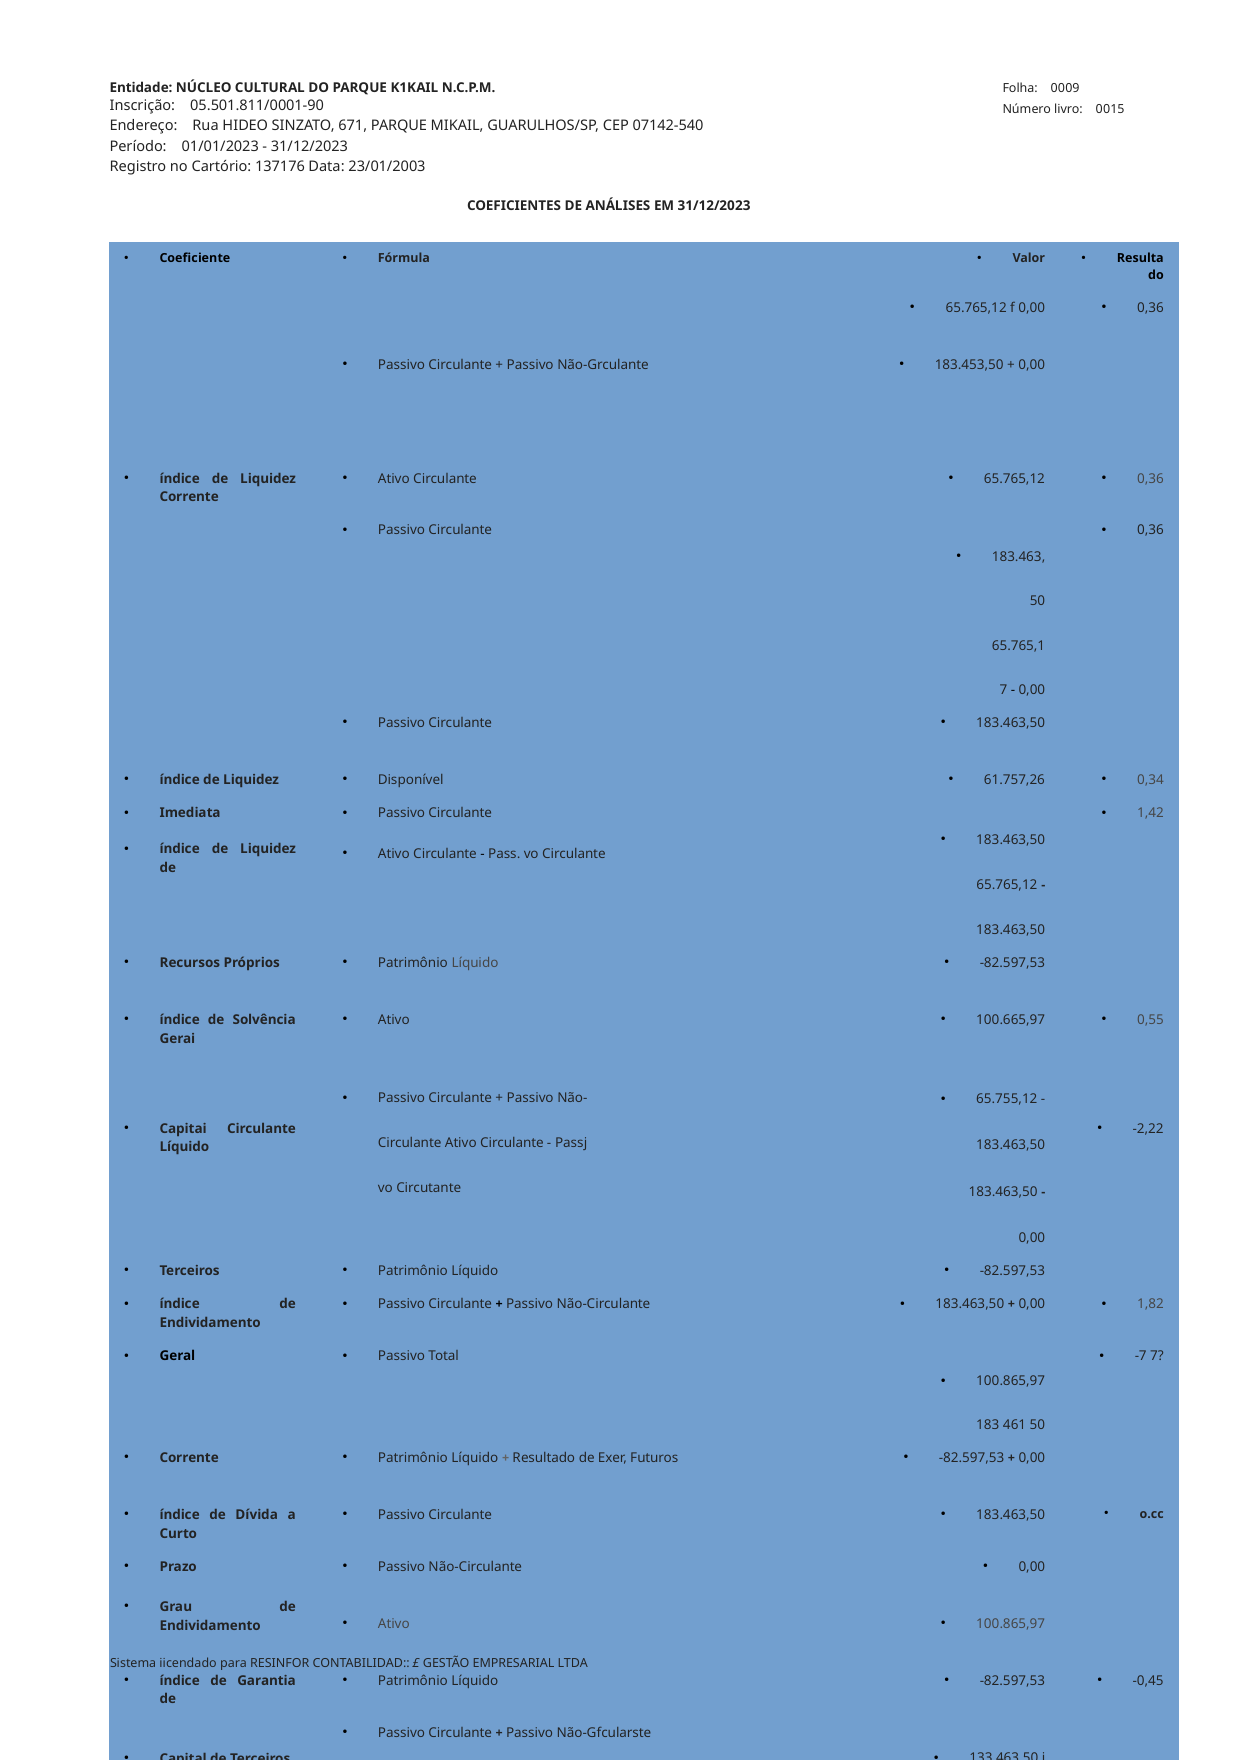

Folha: 0009
Número livro: 0015
Entidade: NÚCLEO CULTURAL DO PARQUE K1KAIL N.C.P.M.
Inscrição: 05.501.811/0001-90
Endereço: Rua HIDEO SINZATO, 671, PARQUE MIKAIL, GUARULHOS/SP, CEP 07142-540
Período: 01/01/2023 - 31/12/2023
Registro no Cartório: 137176 Data: 23/01/2003
COEFICIENTES DE ANÁLISES EM 31/12/2023
| Coeficiente | Fórmula | Valor | Resultado |
| --- | --- | --- | --- |
| | | 65.765,12 f 0,00 | 0,36 |
| | Passivo Circulante + Passivo Não-Grculante | 183.453,50 + 0,00 | |
| | | | |
| índice de Liquidez Corrente | Ativo Circulante | 65.765,12 | 0,36 |
| | Passivo Circulante | 183.463,50 65.765,17 - 0,00 | 0,36 |
| | Passivo Circulante | 183.463,50 | |
| índice de Liquidez | Disponível | 61.757,26 | 0,34 |
| Imediata índice de Liquidez de | Passivo Circulante Ativo Circulante - Pass. vo Circulante | 183.463,50 65.765,12 - 183.463,50 | 1,42 |
| Recursos Próprios | Patrimônio Líquido | -82.597,53 | |
| índice de Solvência Gerai | Ativo | 100.665,97 | 0,55 |
| | Passivo Circulante + Passivo Não-Circulante Ativo Circulante - Passj vo Circutante | 65.755,12 - 183.463,50 183.463,50 - 0,00 | |
| Capitai Circulante Líquido | | | -2,22 |
| Terceiros | Patrimônio Líquido | -82.597,53 | |
| índice de Endividamento | Passivo Circulante + Passivo Não-Circulante | 183.463,50 + 0,00 | 1,82 |
| Geral | Passivo Total | 100.865,97 183 461 50 | -7 7? |
| Corrente | Patrimônio Líquido + Resultado de Exer, Futuros | -82.597,53 + 0,00 | |
| índice de Dívida a Curto | Passivo Circulante | 183.463,50 | o.cc |
| Prazo Grau de Endividamento | Passivo Não-Circulante | 0,00 | |
| | Ativo | 100.865,97 | |
| índice de Garantia de | Patrimônio Líquido | -82.597,53 | -0,45 |
| Capital de Terceiros índice de Giro do Ativo | Passivo Circulante + Passivo Não-Gfcularste | 133.463,50 i 0,00 0 00 | |
| | Ativo | ICO.865,9/ | |
| | | | |
| Margem Operacional | Lucro/Prejuízo Operacional | -82.597,53 | 0,00 |
| Margem Líquida | Receitas de Vendas Lucro/Prejuízo Liquido | ■ 0,00 -82.597,53 | 0.00 |
| | Receita Líquida de Verdas | 0,00 | |
| Rentabilidade do Ativo | Lucro/Prejuízo do Exercício | -82.597,53 | -0,82 |
| | Ativo | 100.865,97 -82.597/53 | 1,00 |
| Patrimônio Líquido | Patrimônio Líquido | -82.597,53 | |
| índice de Capital Próprio s/ Passivo Total | Patrimônio Líquido Passivo Total | -82.597,53 100.865,97 | -0,82 |
Sistema iicendado para RESINFOR CONTABILIDAD:: £ GESTÃO EMPRESARIAL LTDA